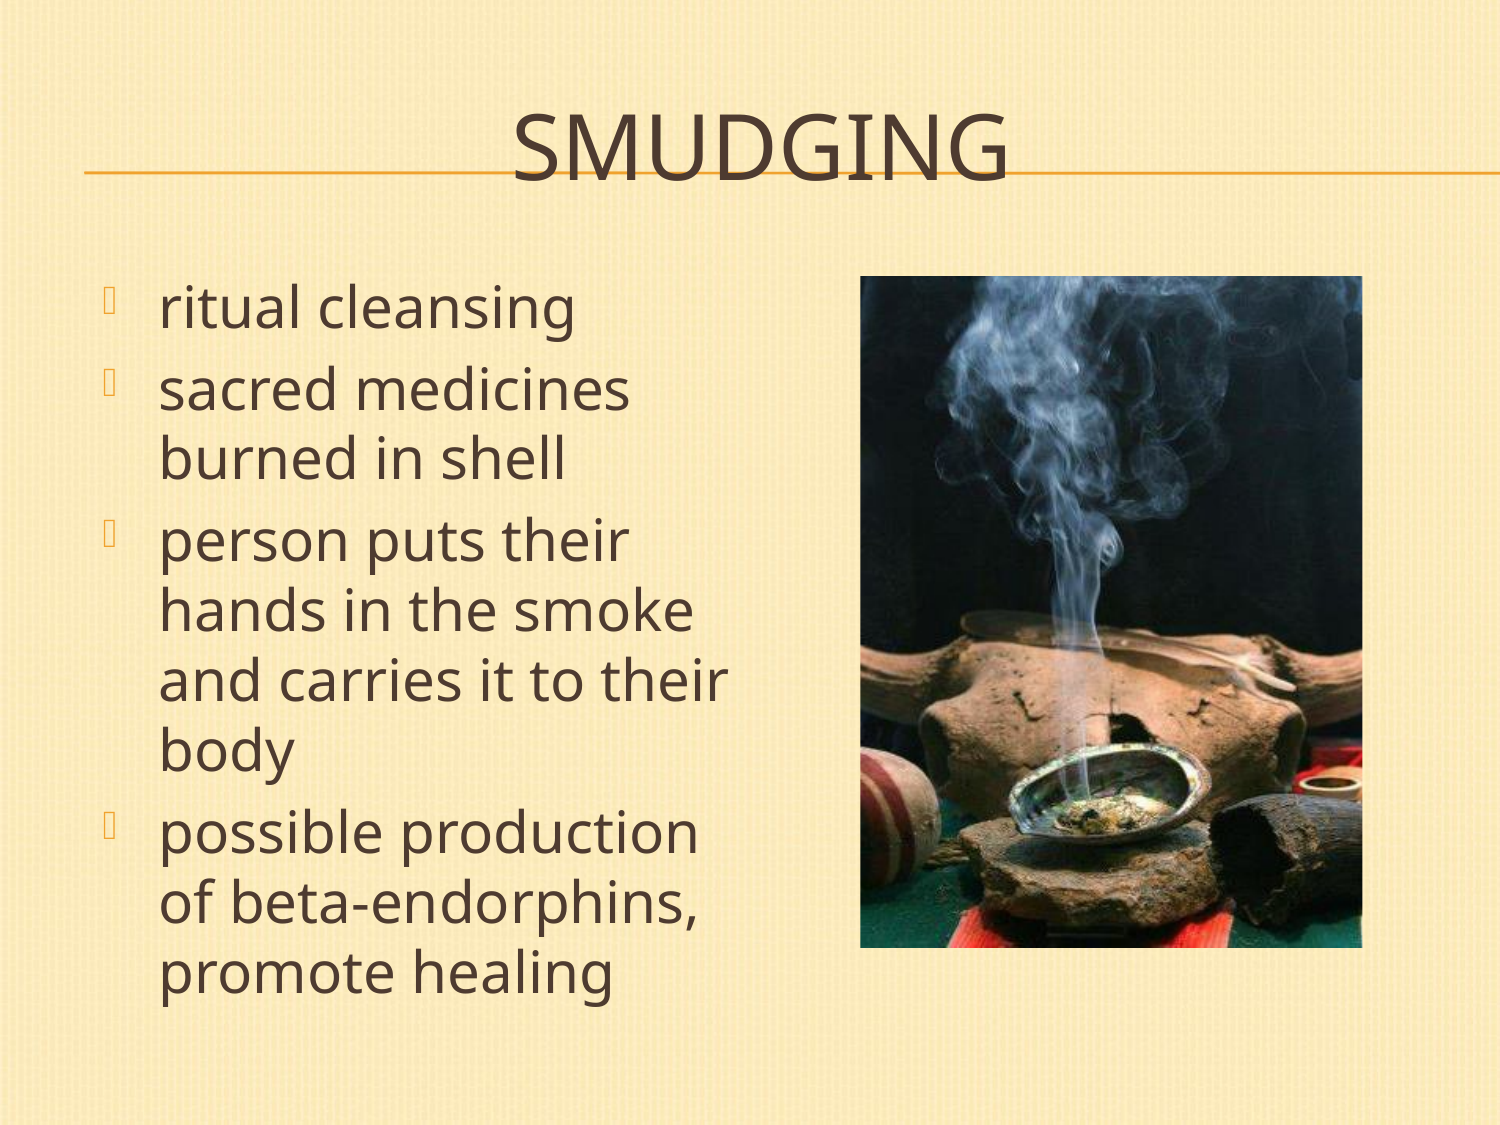

# SMUDGING
ritual cleansing
sacred medicines burned in shell
person puts their hands in the smoke and carries it to their body
possible production of beta-endorphins, promote healing